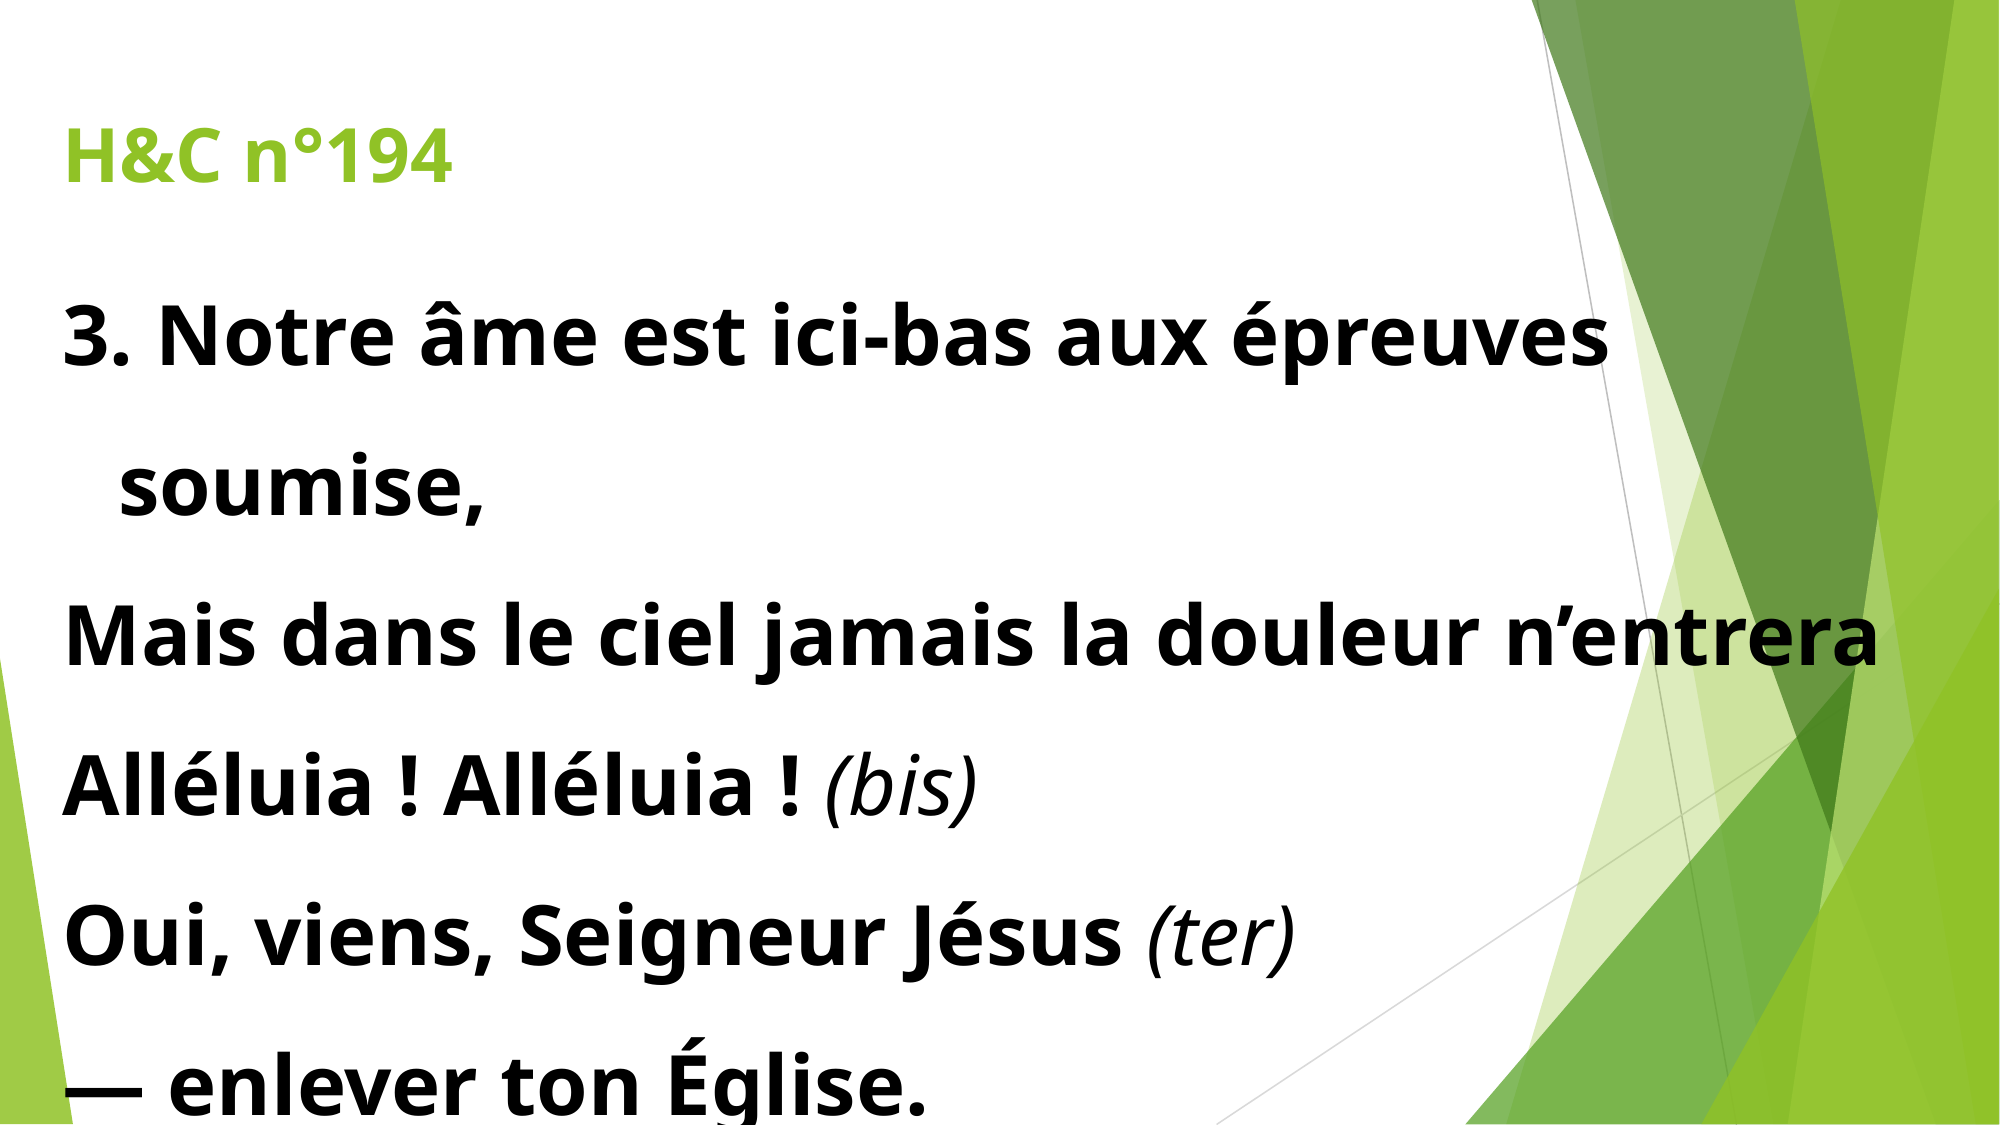

H&C n°194
3. Notre âme est ici-bas aux épreuves soumise,
Mais dans le ciel jamais la douleur n’entrera
Alléluia ! Alléluia ! (bis)
Oui, viens, Seigneur Jésus (ter)
— enlever ton Église.